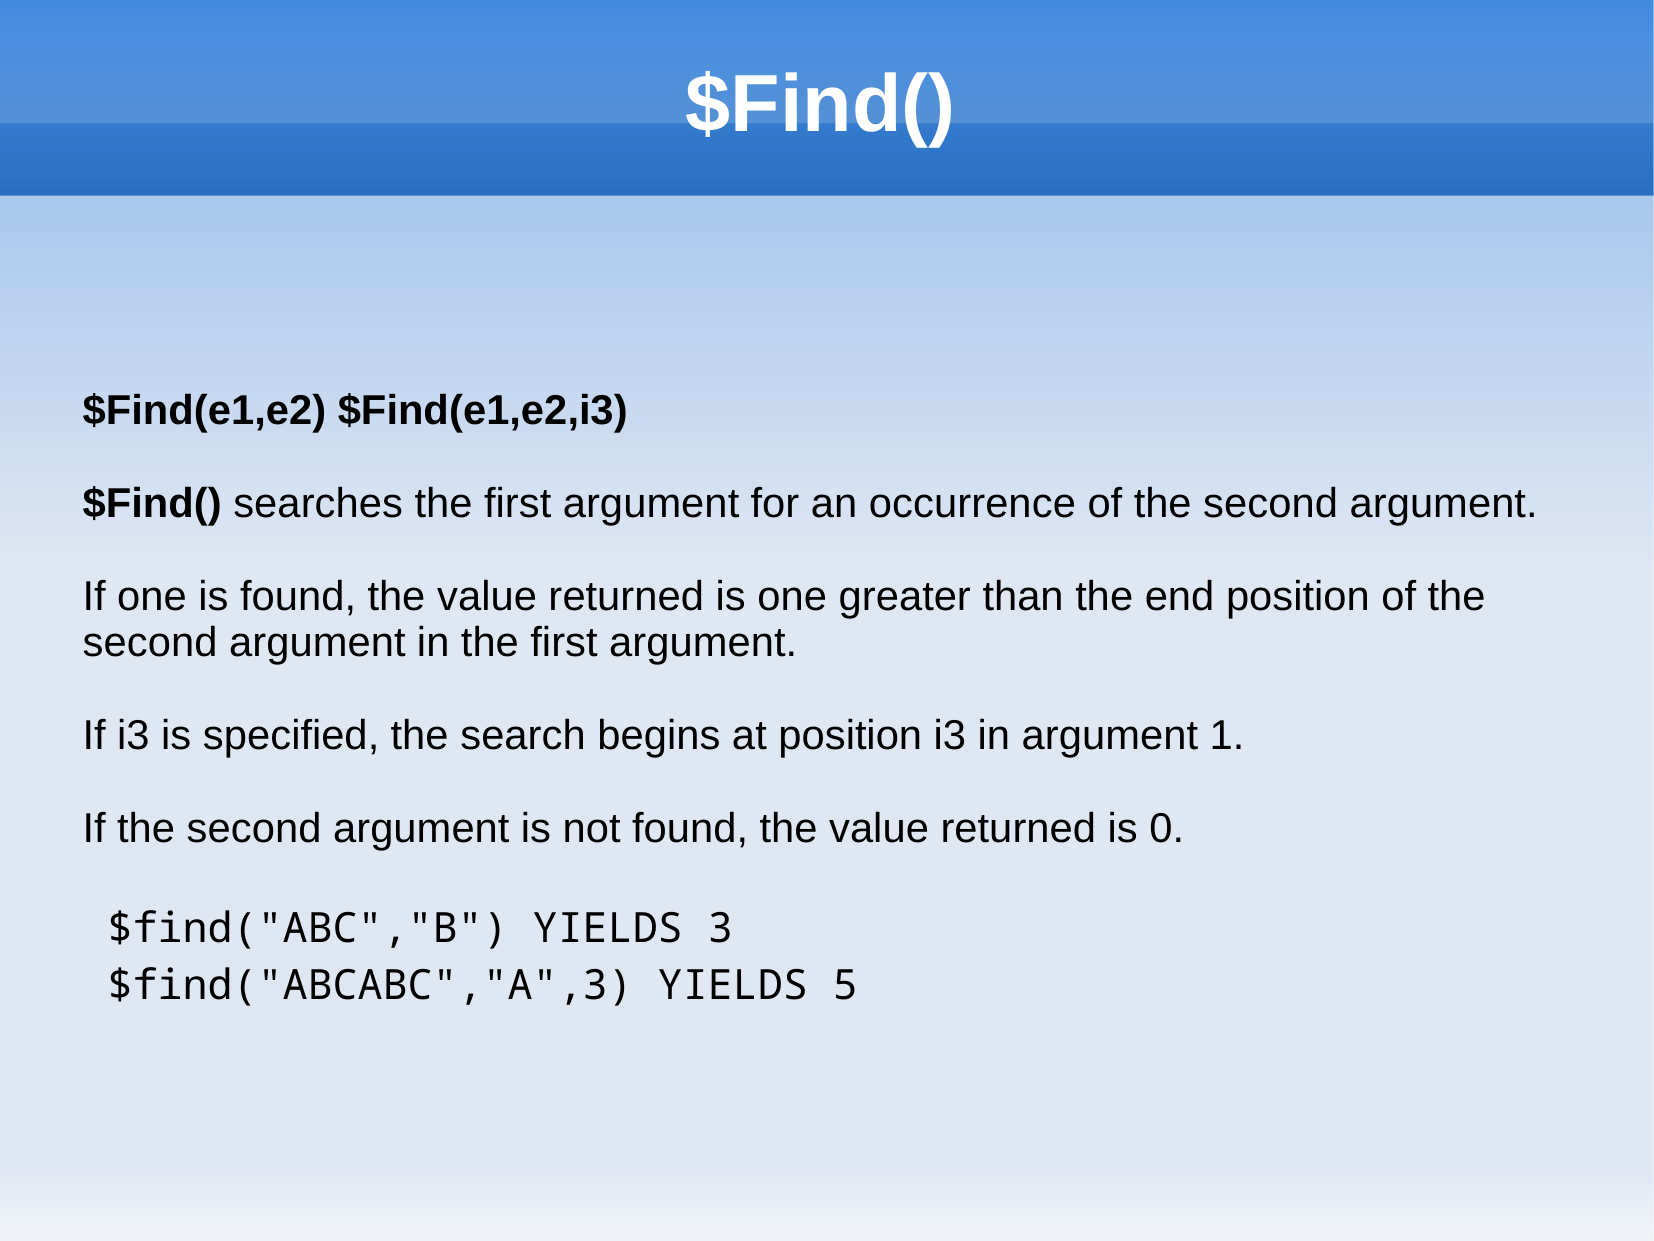

# $Find()
$Find(e1,e2) $Find(e1,e2,i3)
$Find() searches the first argument for an occurrence of the second argument.
If one is found, the value returned is one greater than the end position of the second argument in the first argument.
If i3 is specified, the search begins at position i3 in argument 1.
If the second argument is not found, the value returned is 0.
 $find("ABC","B") YIELDS 3
 $find("ABCABC","A",3) YIELDS 5